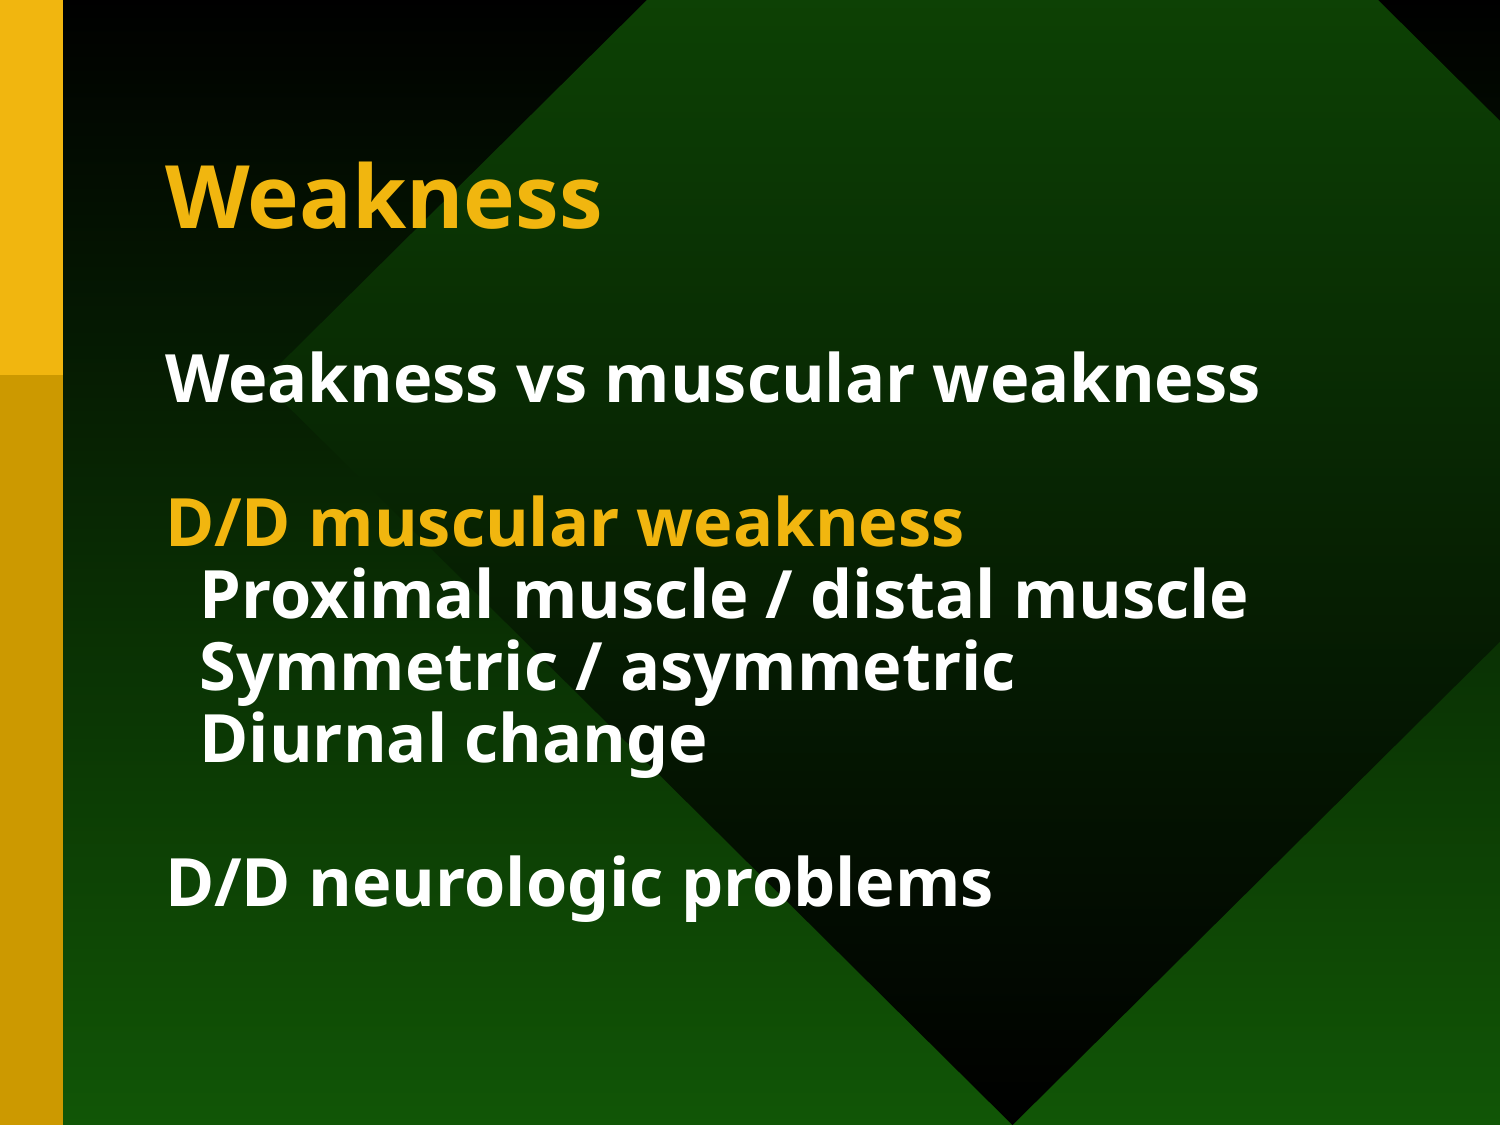

# Weakness
Weakness vs muscular weakness
D/D muscular weakness
 Proximal muscle / distal muscle
 Symmetric / asymmetric
 Diurnal change
D/D neurologic problems